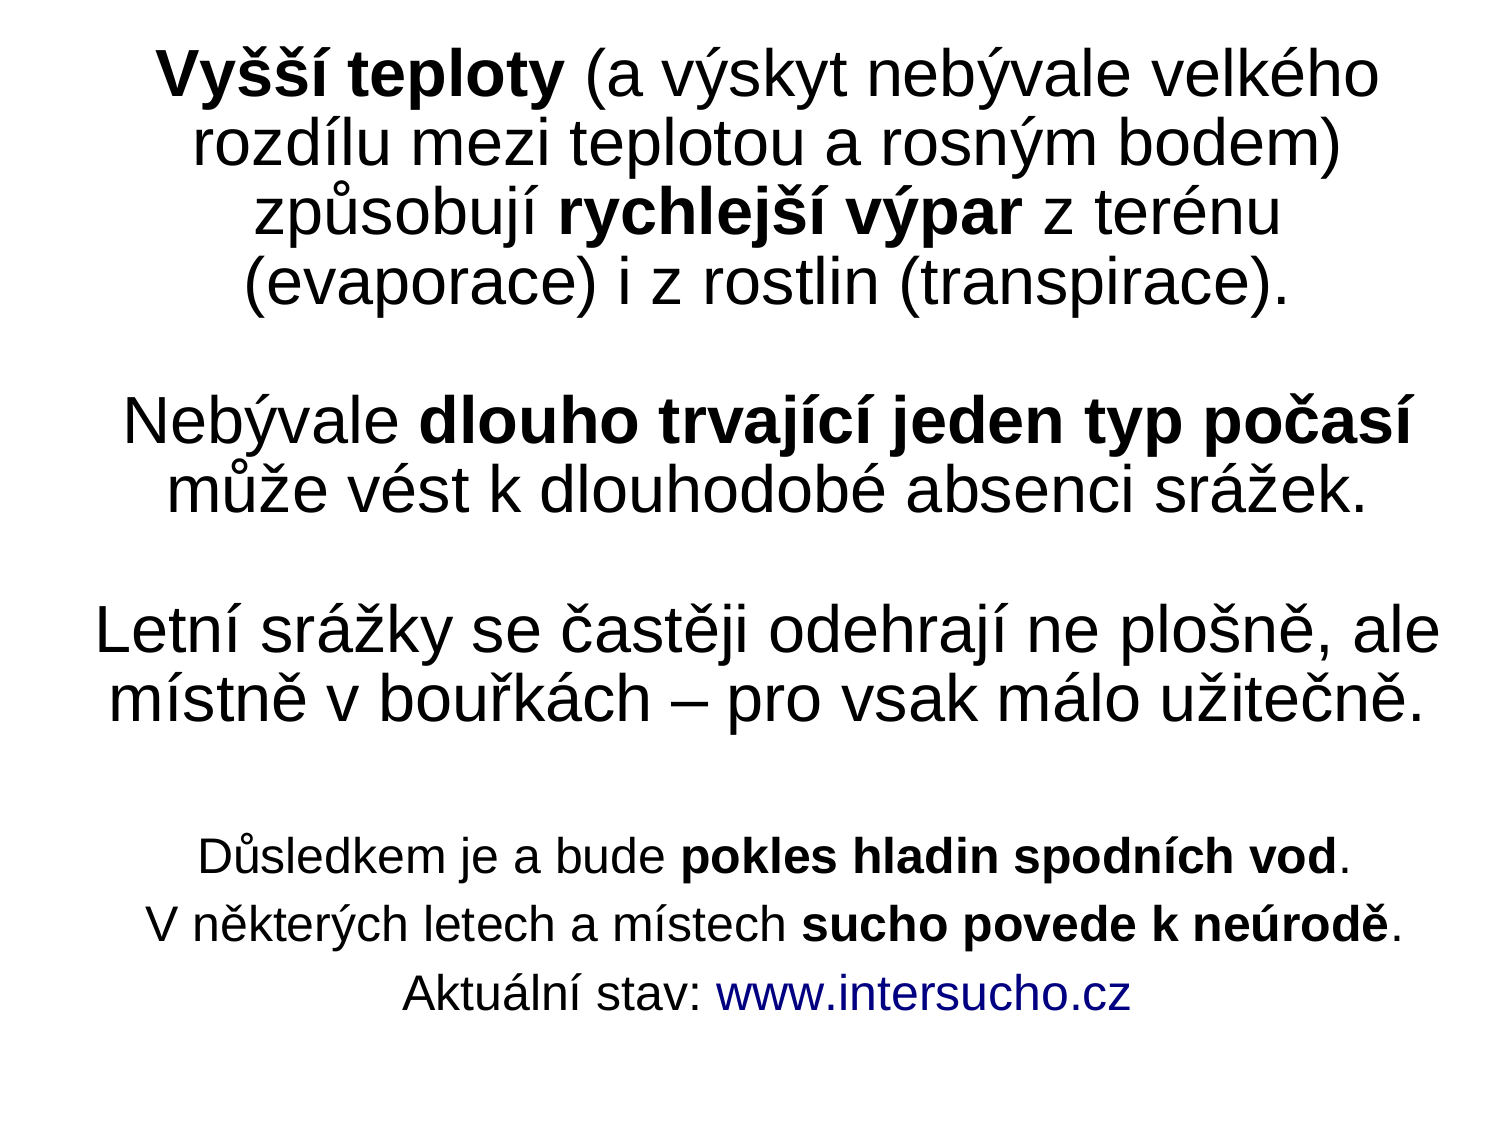

# Vyšší teploty (a výskyt nebývale velkého rozdílu mezi teplotou a rosným bodem) způsobují rychlejší výpar z terénu (evaporace) i z rostlin (transpirace). Nebývale dlouho trvající jeden typ počasí může vést k dlouhodobé absenci srážek. Letní srážky se častěji odehrají ne plošně, ale místně v bouřkách – pro vsak málo užitečně.
Důsledkem je a bude pokles hladin spodních vod.
V některých letech a místech sucho povede k neúrodě.
Aktuální stav: www.intersucho.cz